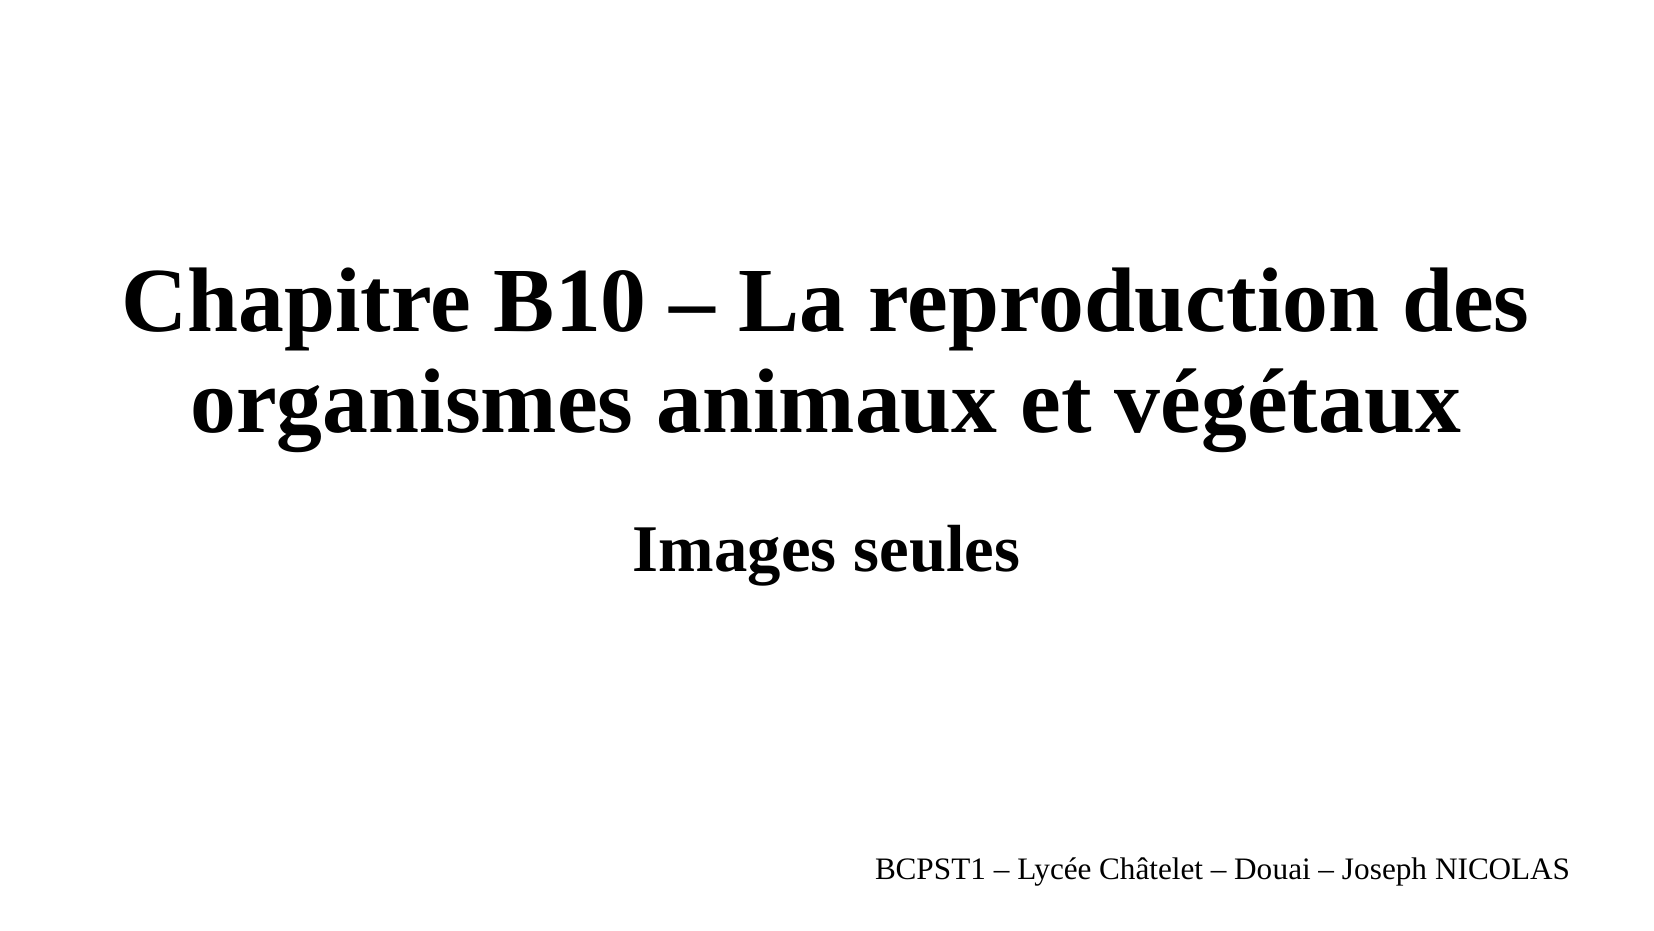

# Chapitre B10 – La reproduction des organismes animaux et végétaux
Images seules
BCPST1 – Lycée Châtelet – Douai – Joseph NICOLAS